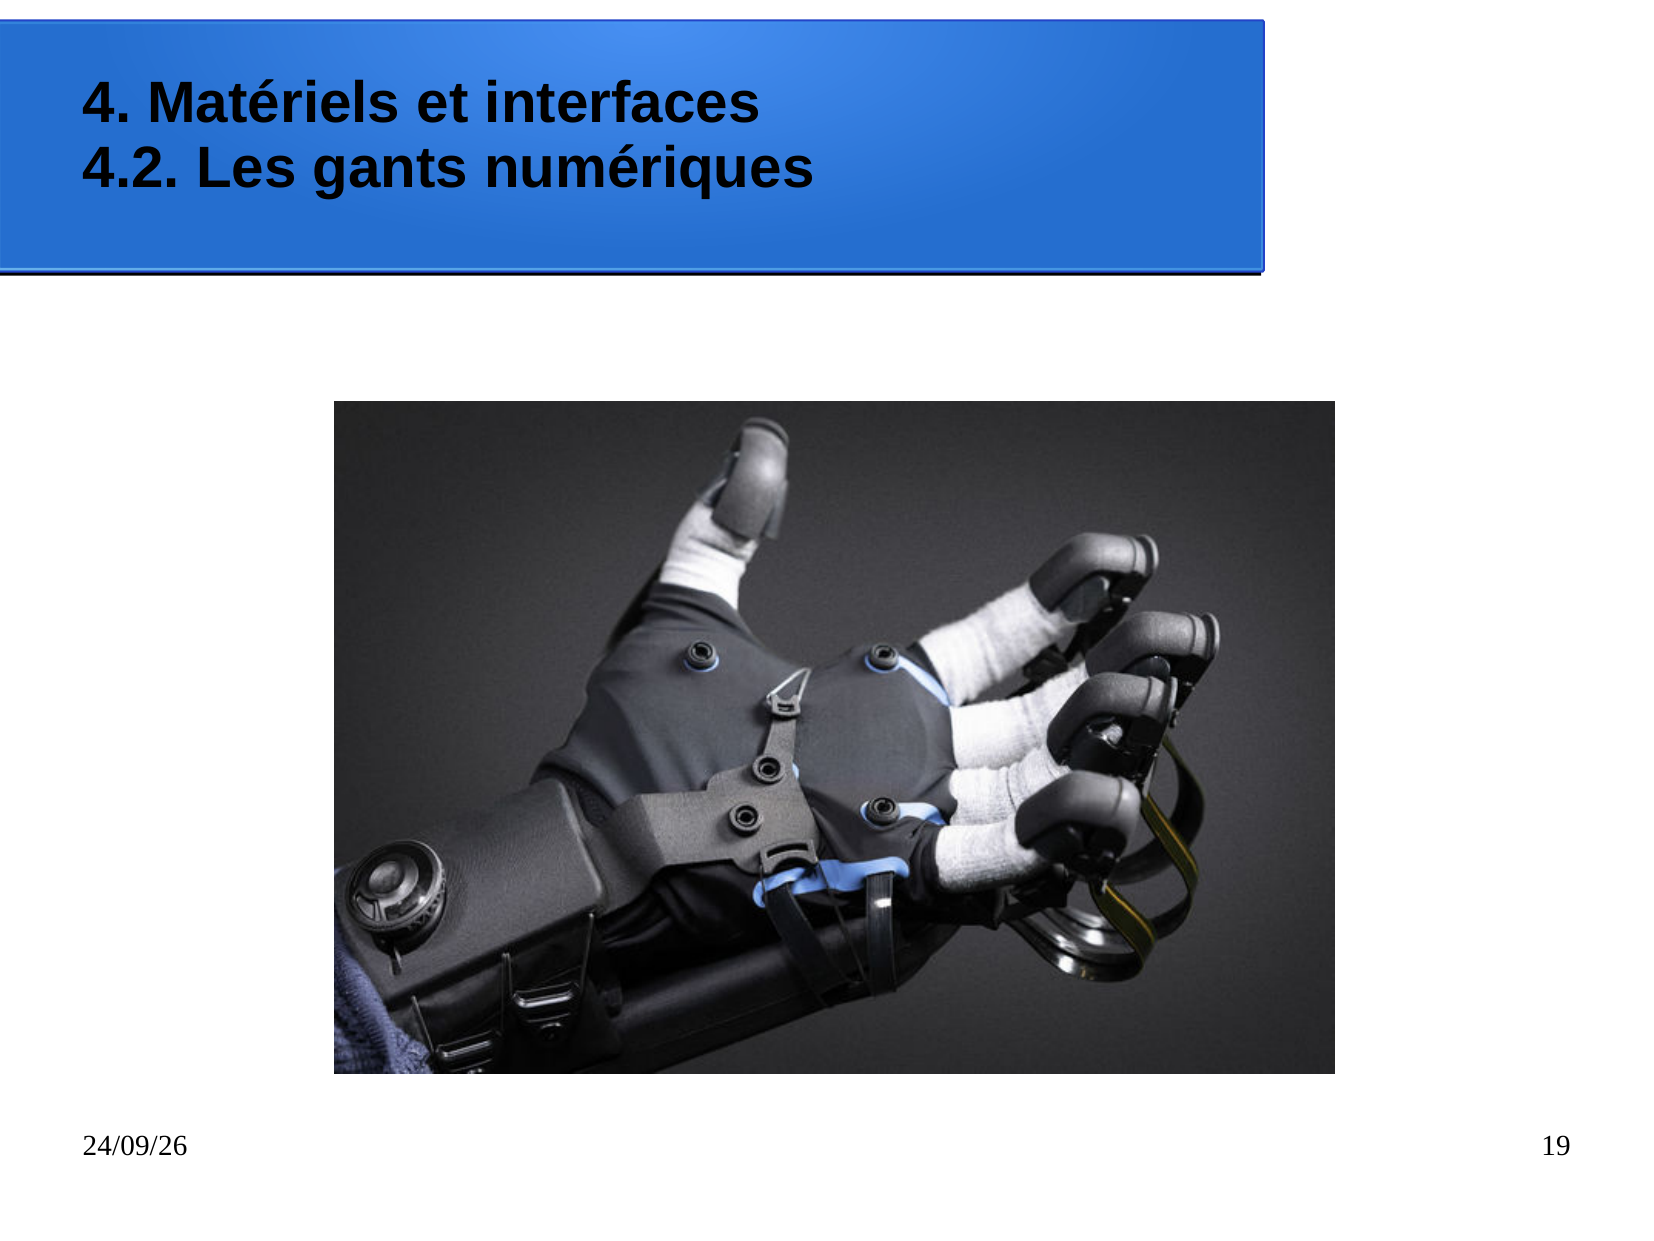

# 4. Matériels et interfaces 4.2. Les gants numériques
19